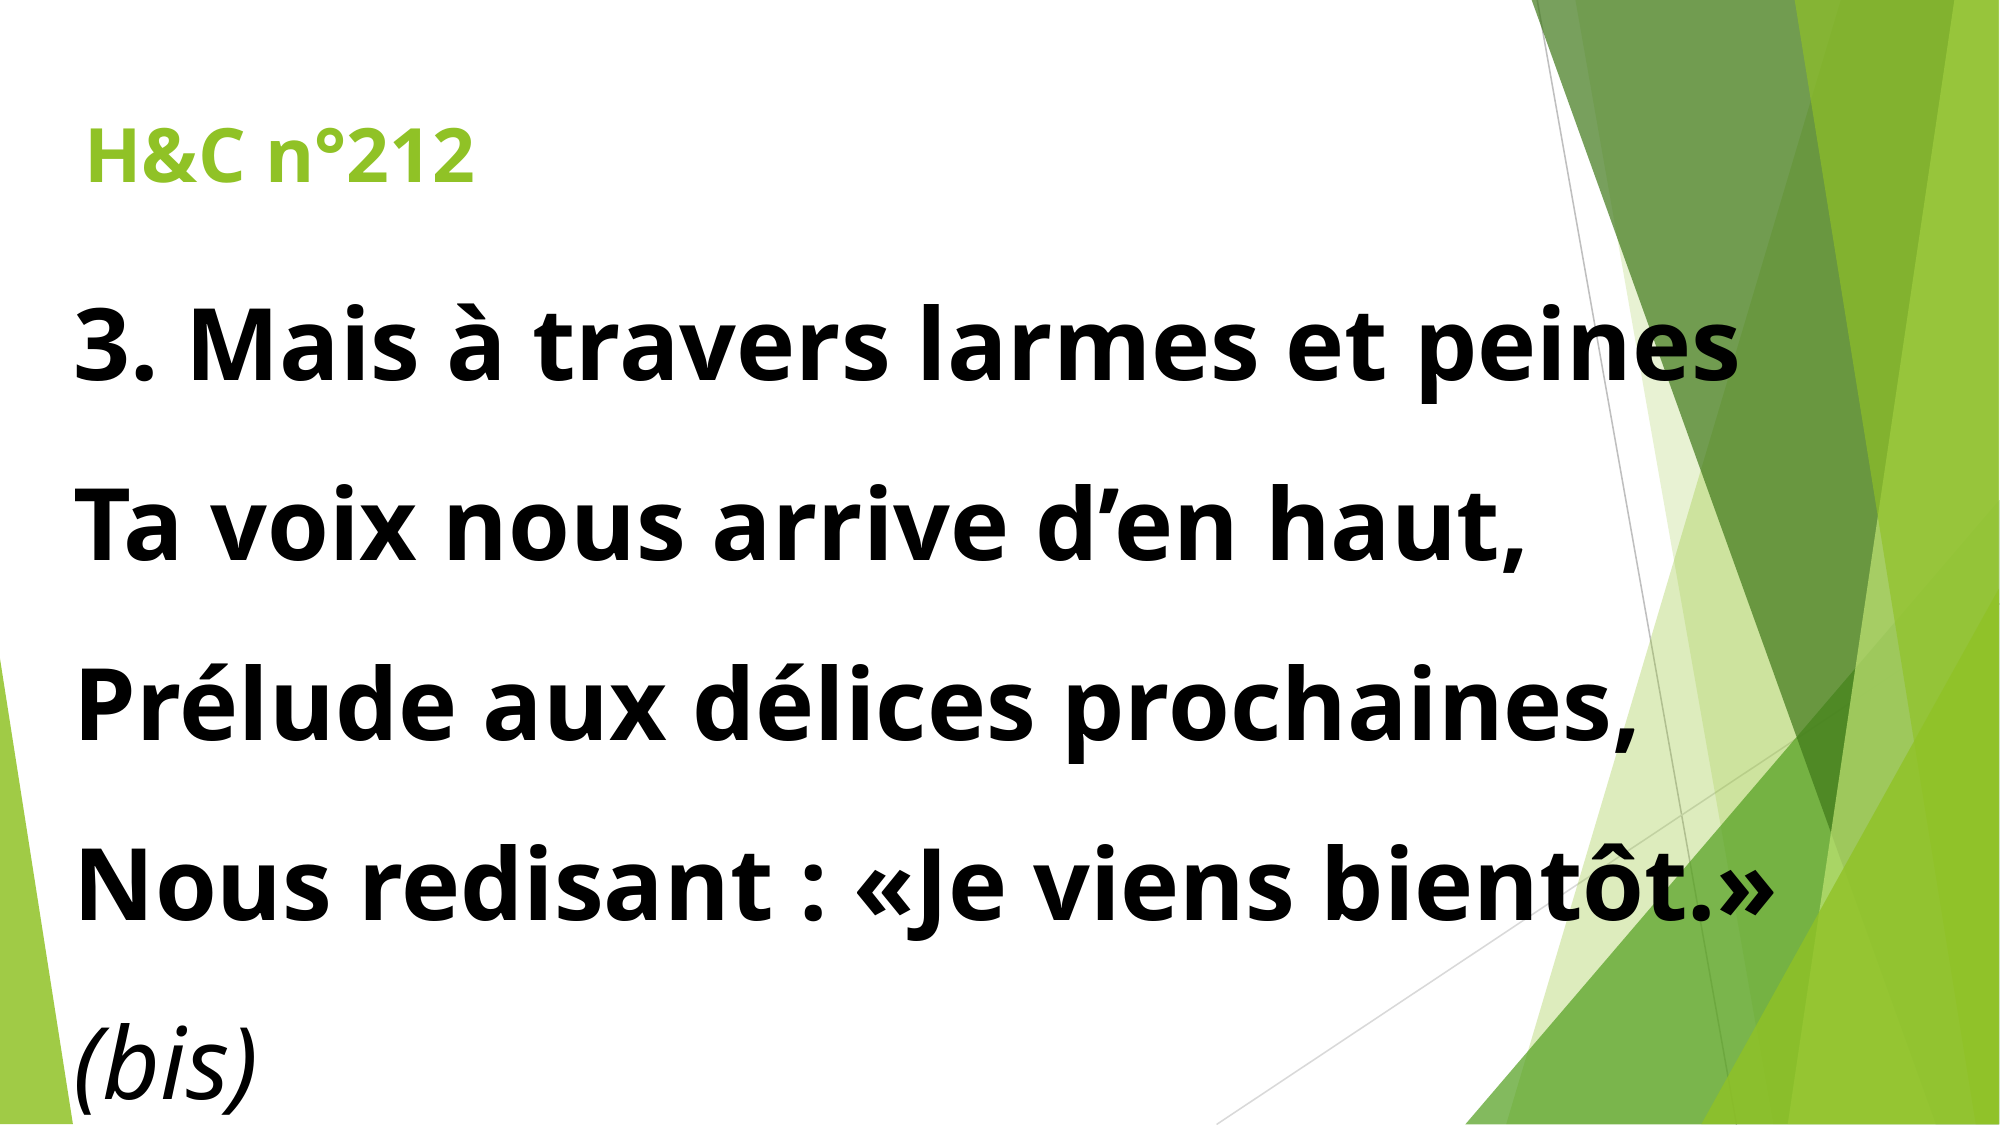

H&C n°212
3. Mais à travers larmes et peines
Ta voix nous arrive d’en haut,
Prélude aux délices prochaines,
Nous redisant : «Je viens bientôt.» (bis)